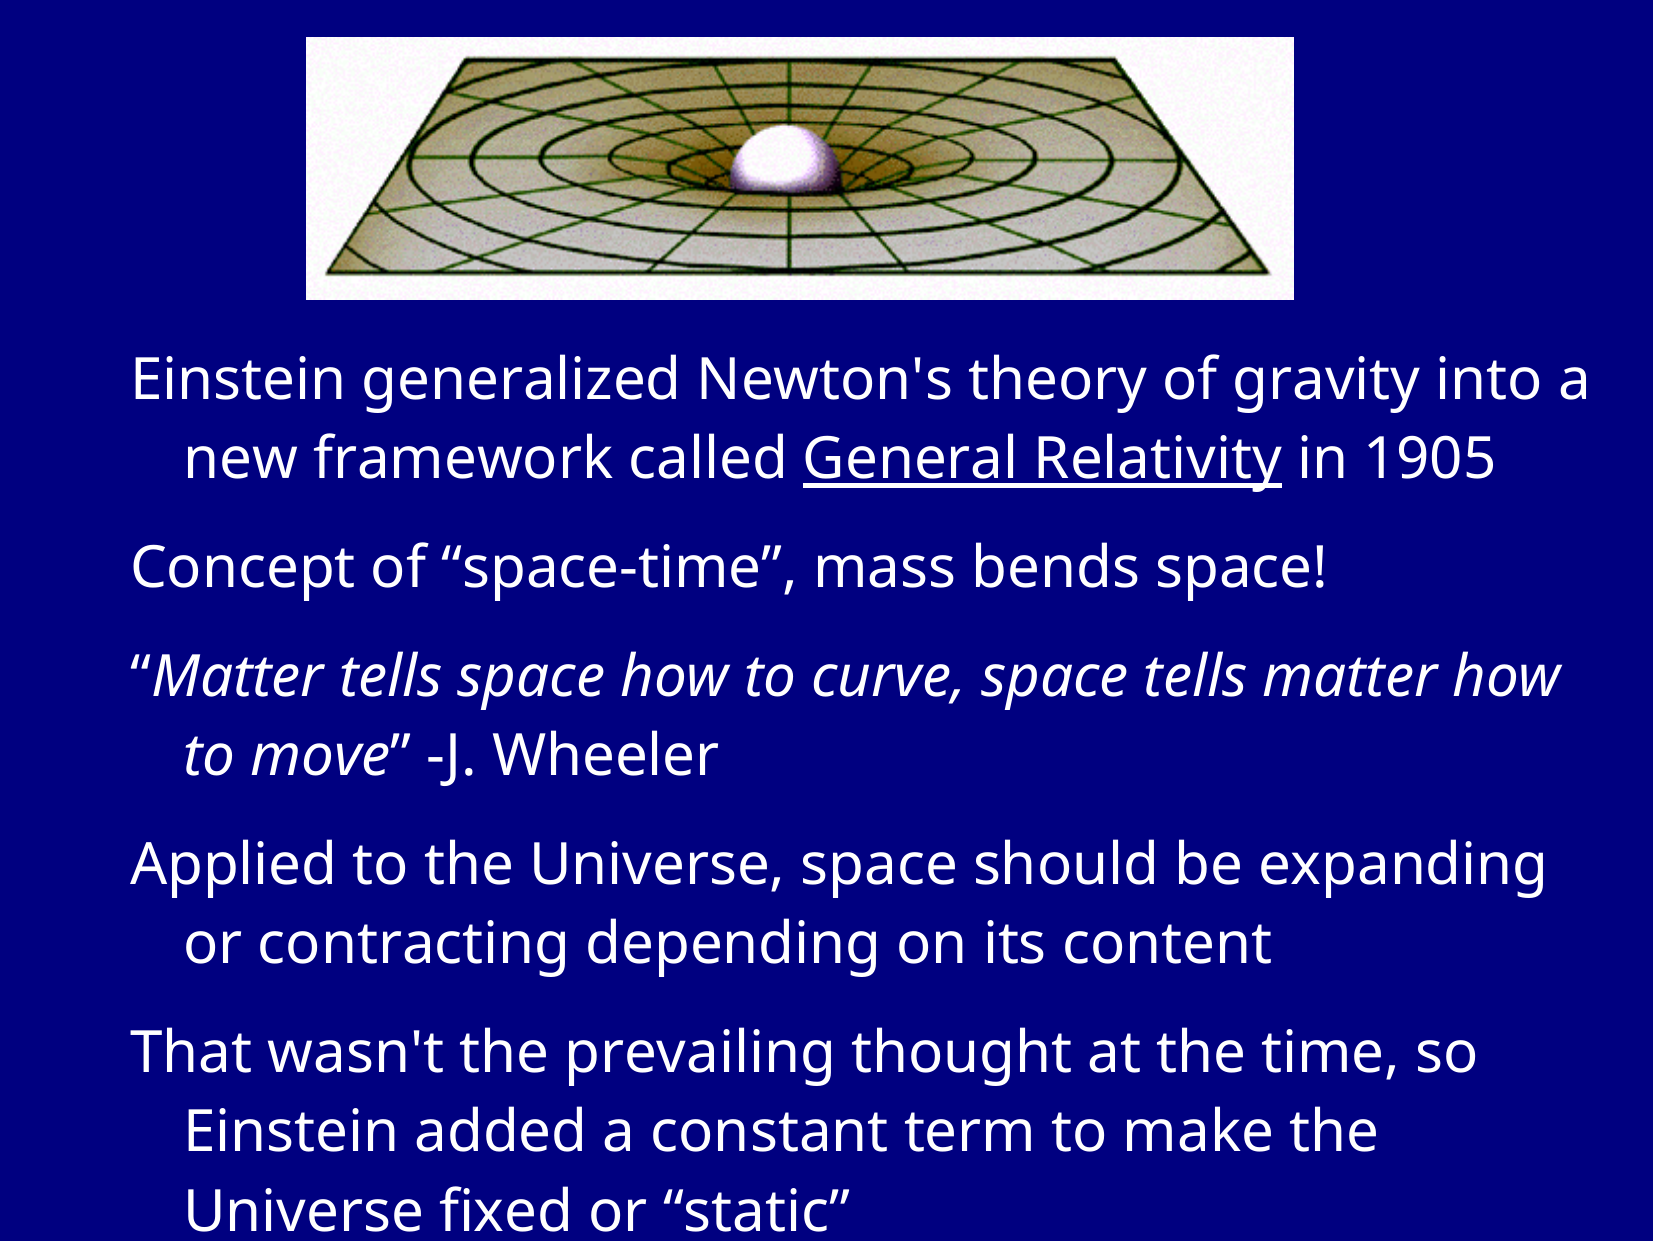

#
Einstein generalized Newton's theory of gravity into a new framework called General Relativity in 1905
Concept of “space-time”, mass bends space!
“Matter tells space how to curve, space tells matter how to move” -J. Wheeler
Applied to the Universe, space should be expanding or contracting depending on its content
That wasn't the prevailing thought at the time, so Einstein added a constant term to make the Universe fixed or “static”